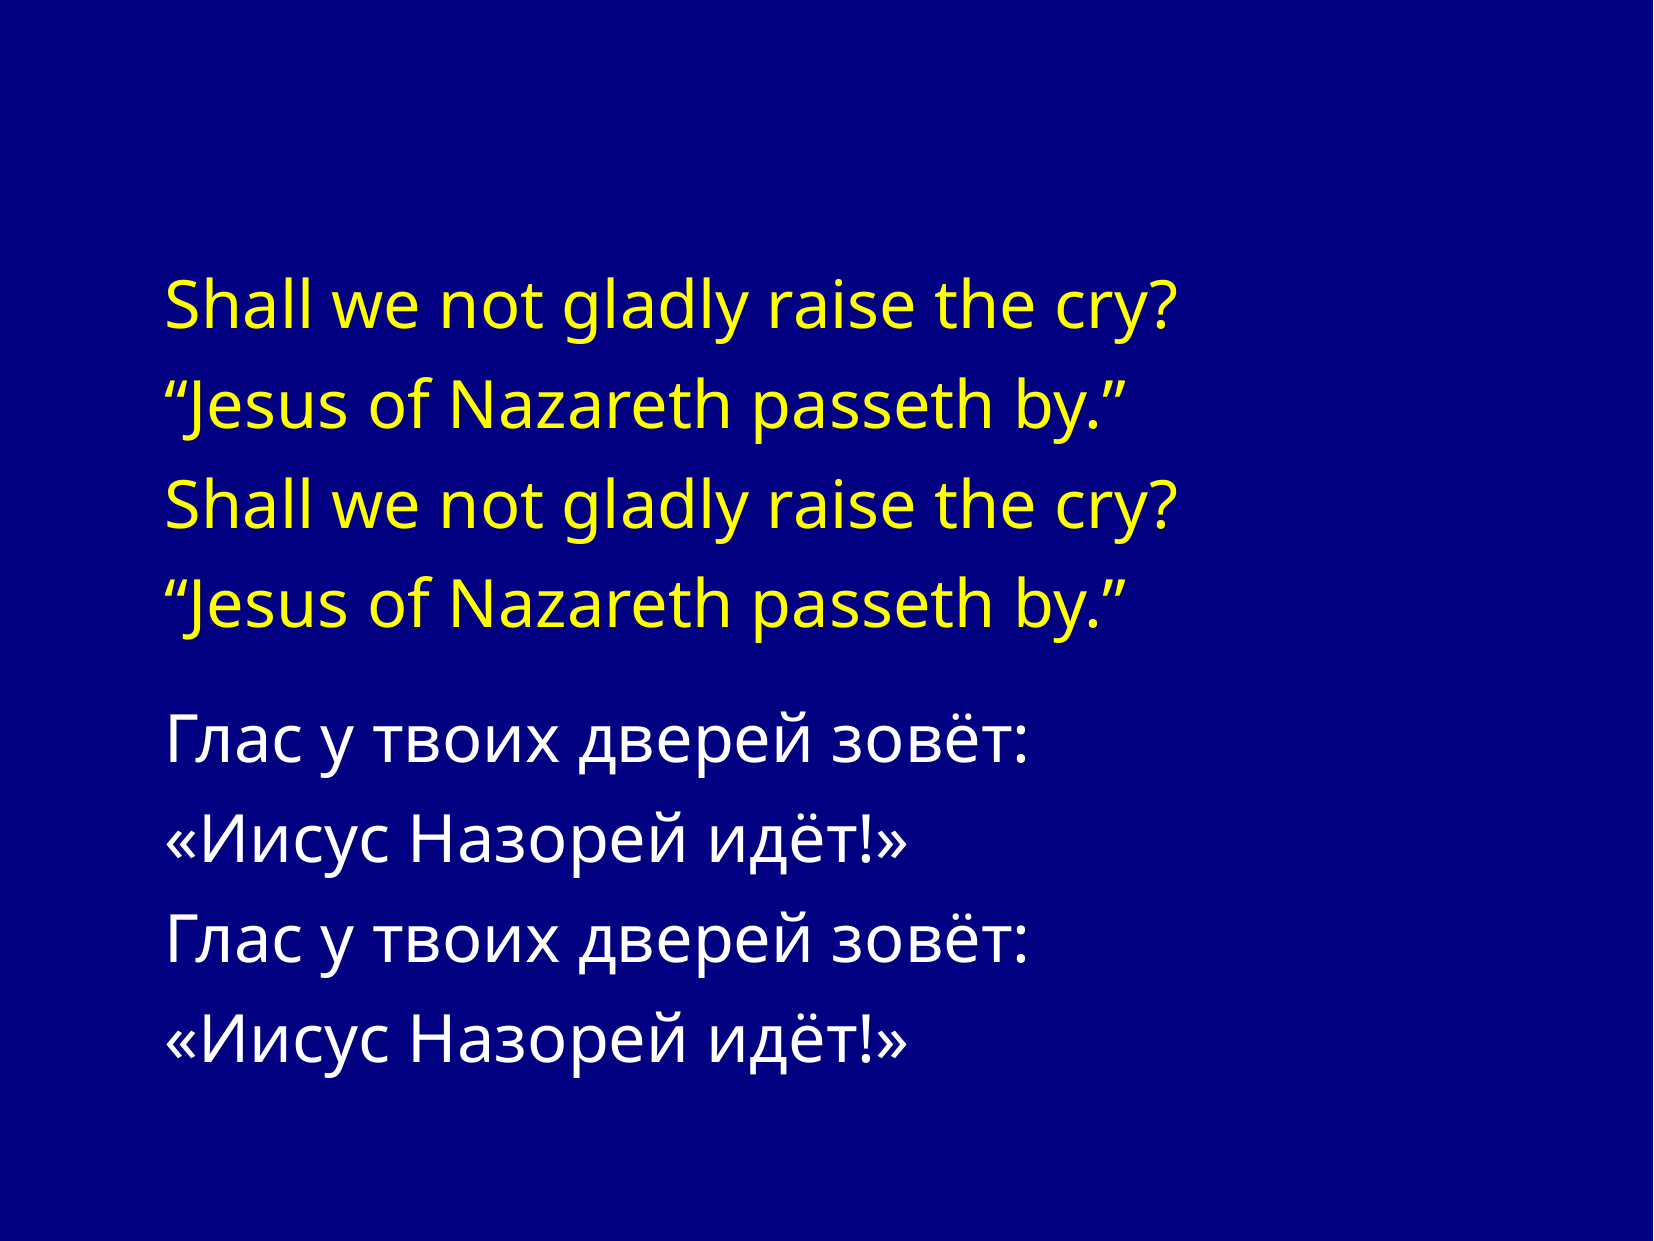

Shall we not gladly raise the cry?
	“Jesus of Nazareth passeth by.”
	Shall we not gladly raise the cry?
	“Jesus of Nazareth passeth by.”
	Глас у твоих дверей зовёт:
	«Иисус Назорей идёт!»
	Глас у твоих дверей зовёт:
	«Иисус Назорей идёт!»